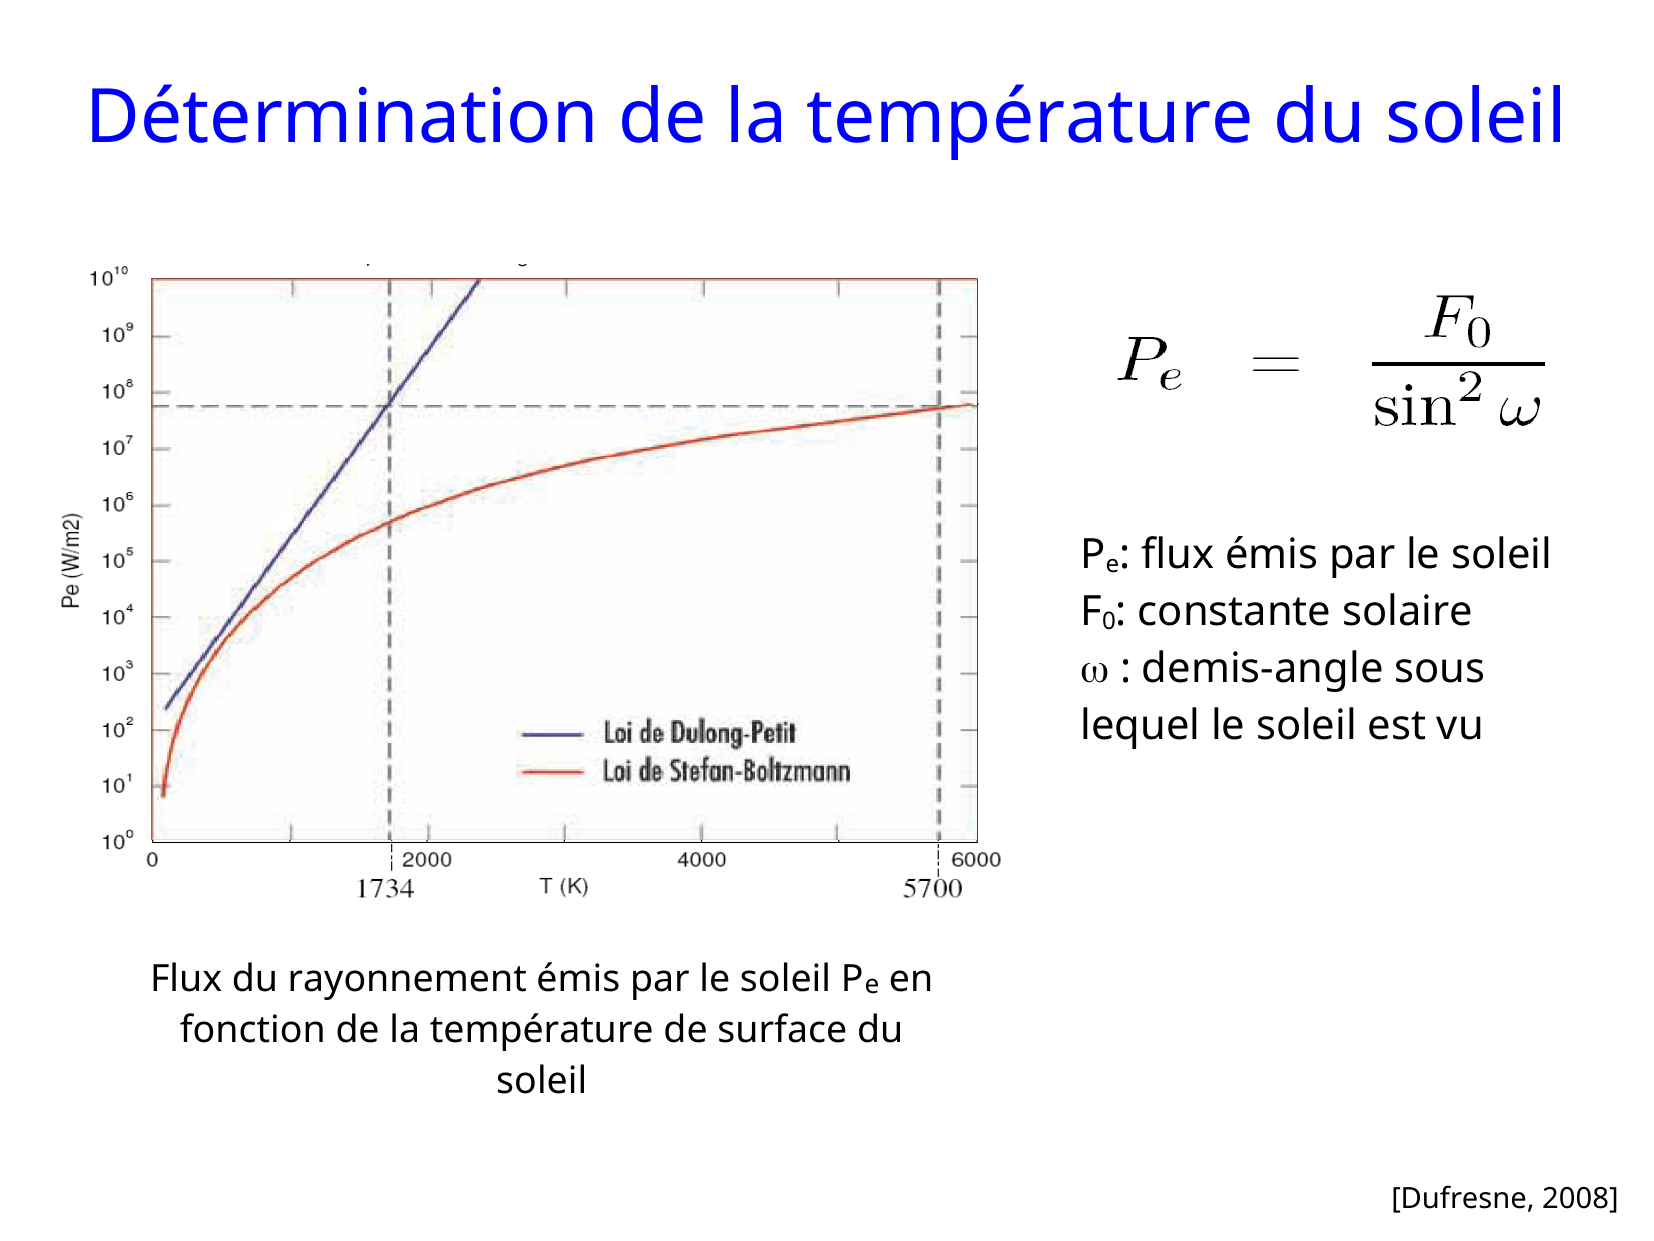

# Détermination de la température du soleil
Pe: flux émis par le soleil
F0: constante solaire
w : demis-angle sous lequel le soleil est vu
Flux du rayonnement émis par le soleil Pe en fonction de la température de surface du soleil
[Dufresne, 2008]